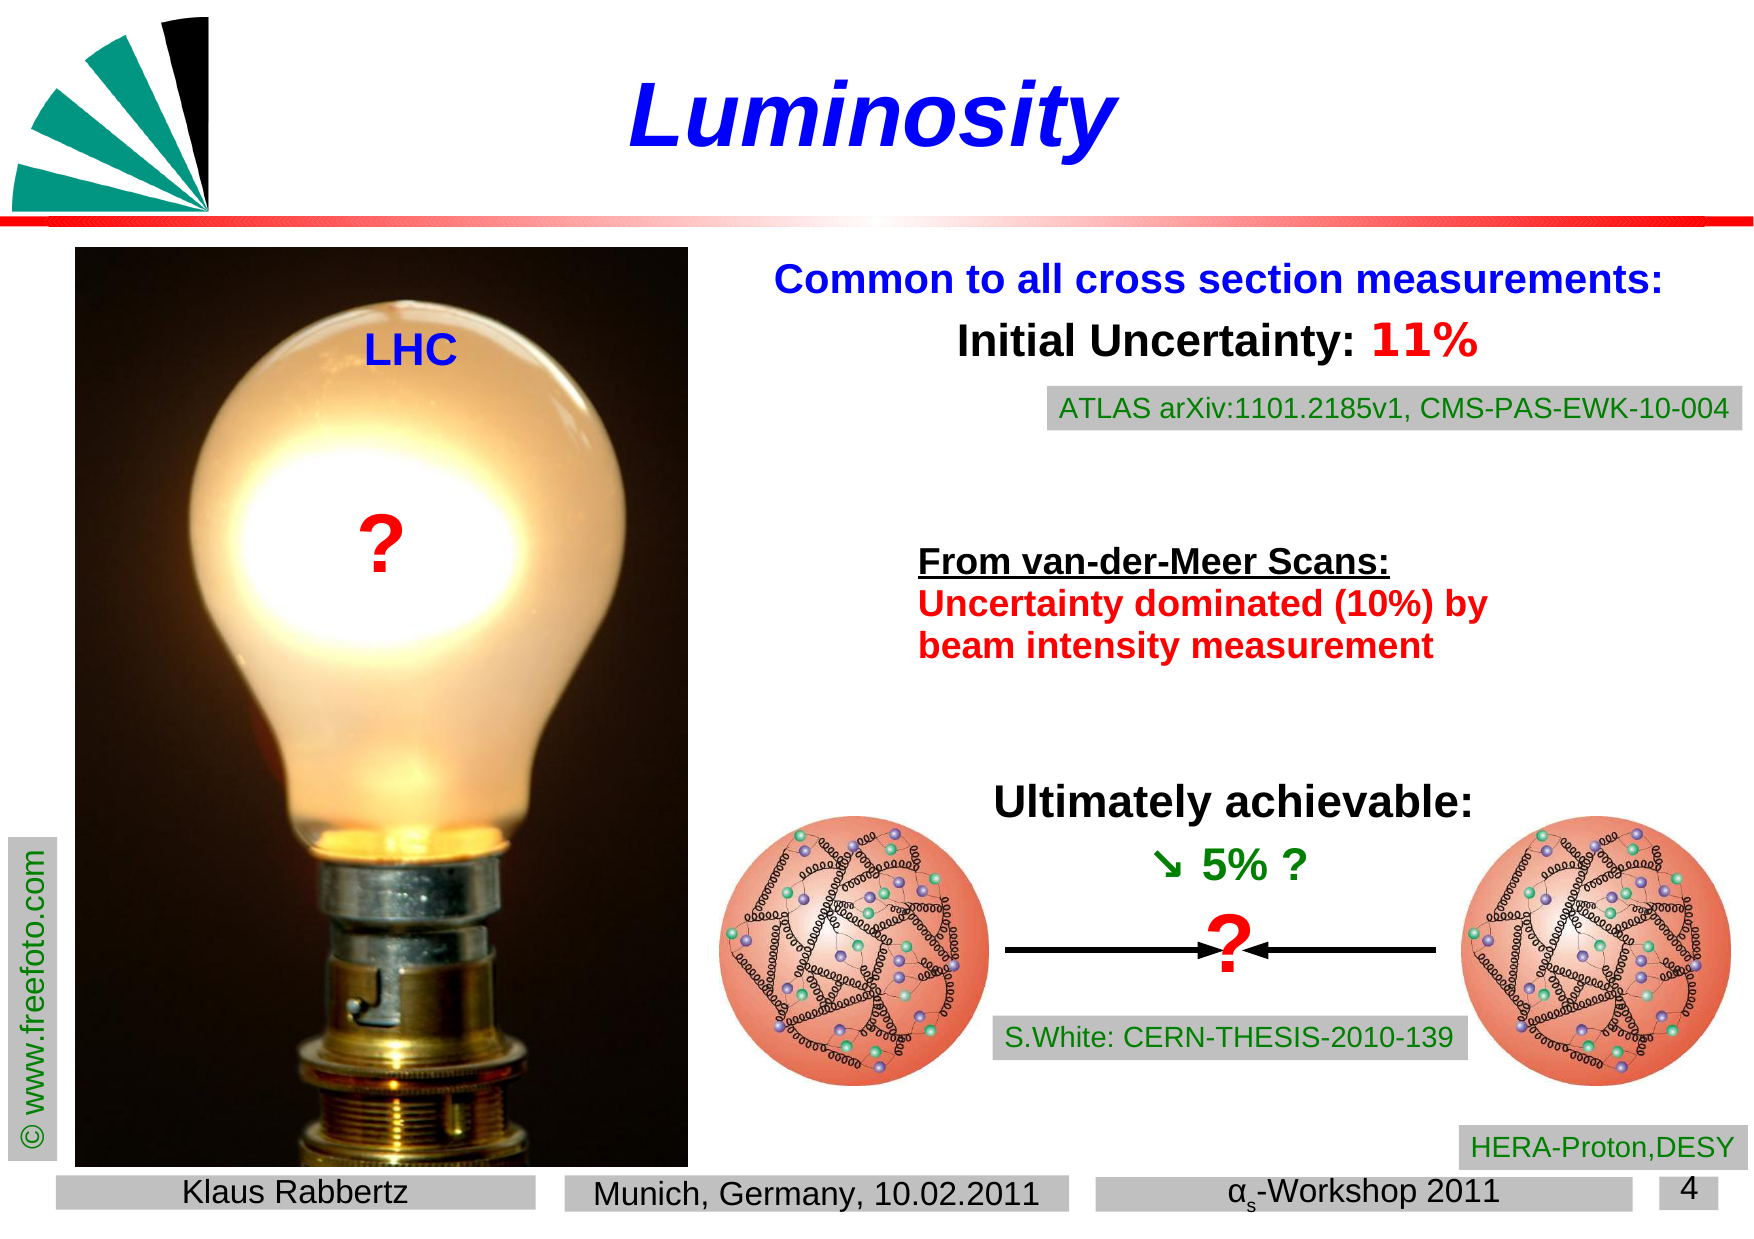

# Luminosity
Common to all cross section measurements:
Initial Uncertainty: 11%
LHC
ATLAS arXiv:1101.2185v1, CMS-PAS-EWK-10-004
?
From van-der-Meer Scans:
Uncertainty dominated (10%) by
beam intensity measurement
Ultimately achievable:
↘ 5% ?
?
© www.freefoto.com
S.White: CERN-THESIS-2010-139
HERA-Proton,DESY